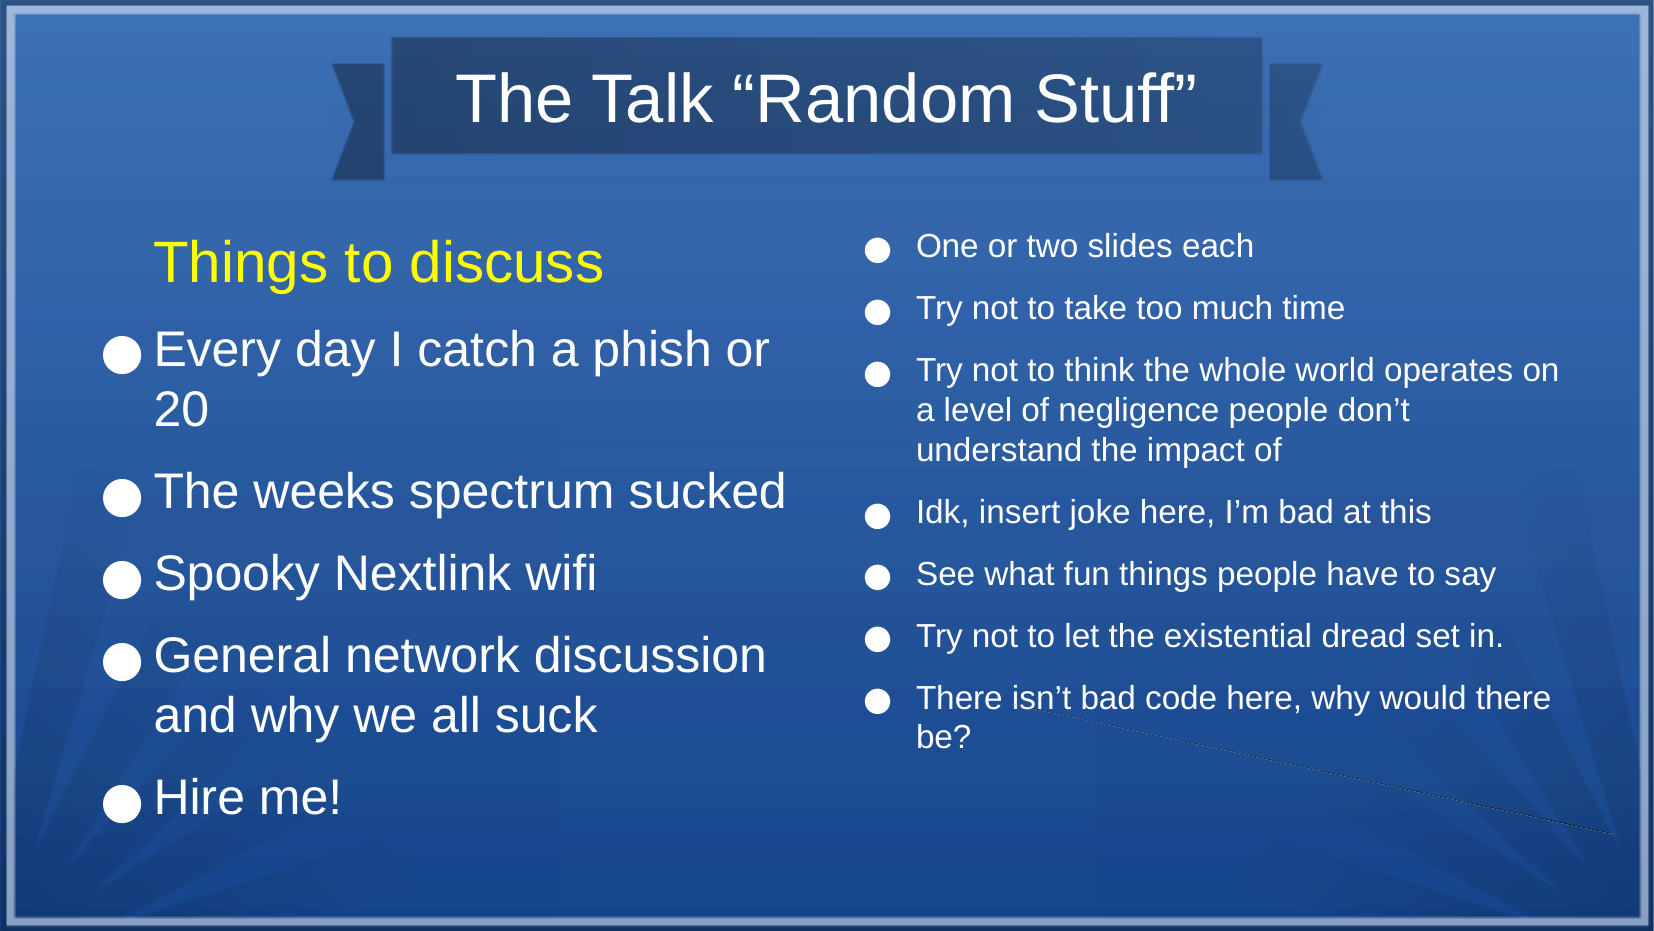

# The Talk “Random Stuff”
Things to discuss
Every day I catch a phish or 20
The weeks spectrum sucked
Spooky Nextlink wifi
General network discussion and why we all suck
Hire me!
One or two slides each
Try not to take too much time
Try not to think the whole world operates on a level of negligence people don’t understand the impact of
Idk, insert joke here, I’m bad at this
See what fun things people have to say
Try not to let the existential dread set in.
There isn’t bad code here, why would there be?